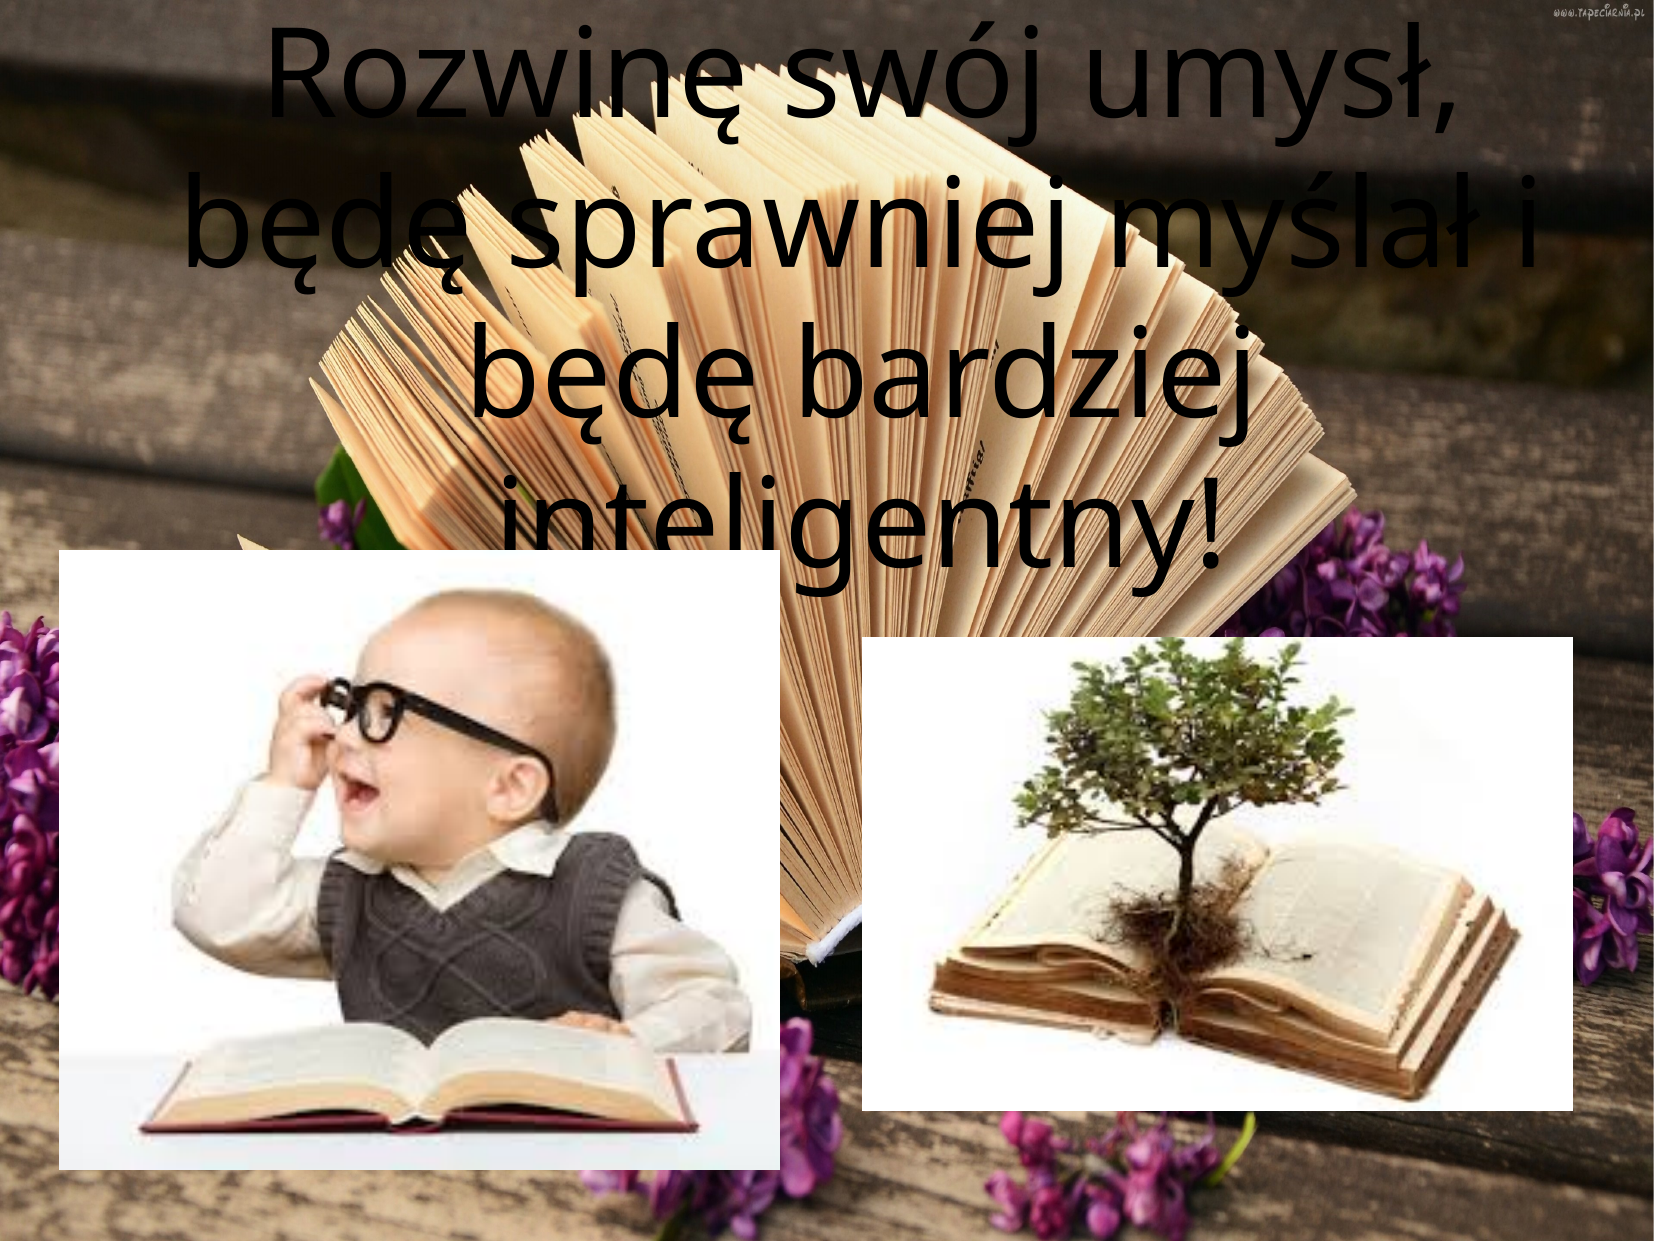

# Rozwinę swój umysł, będę sprawniej myślał i będę bardziej inteligentny!